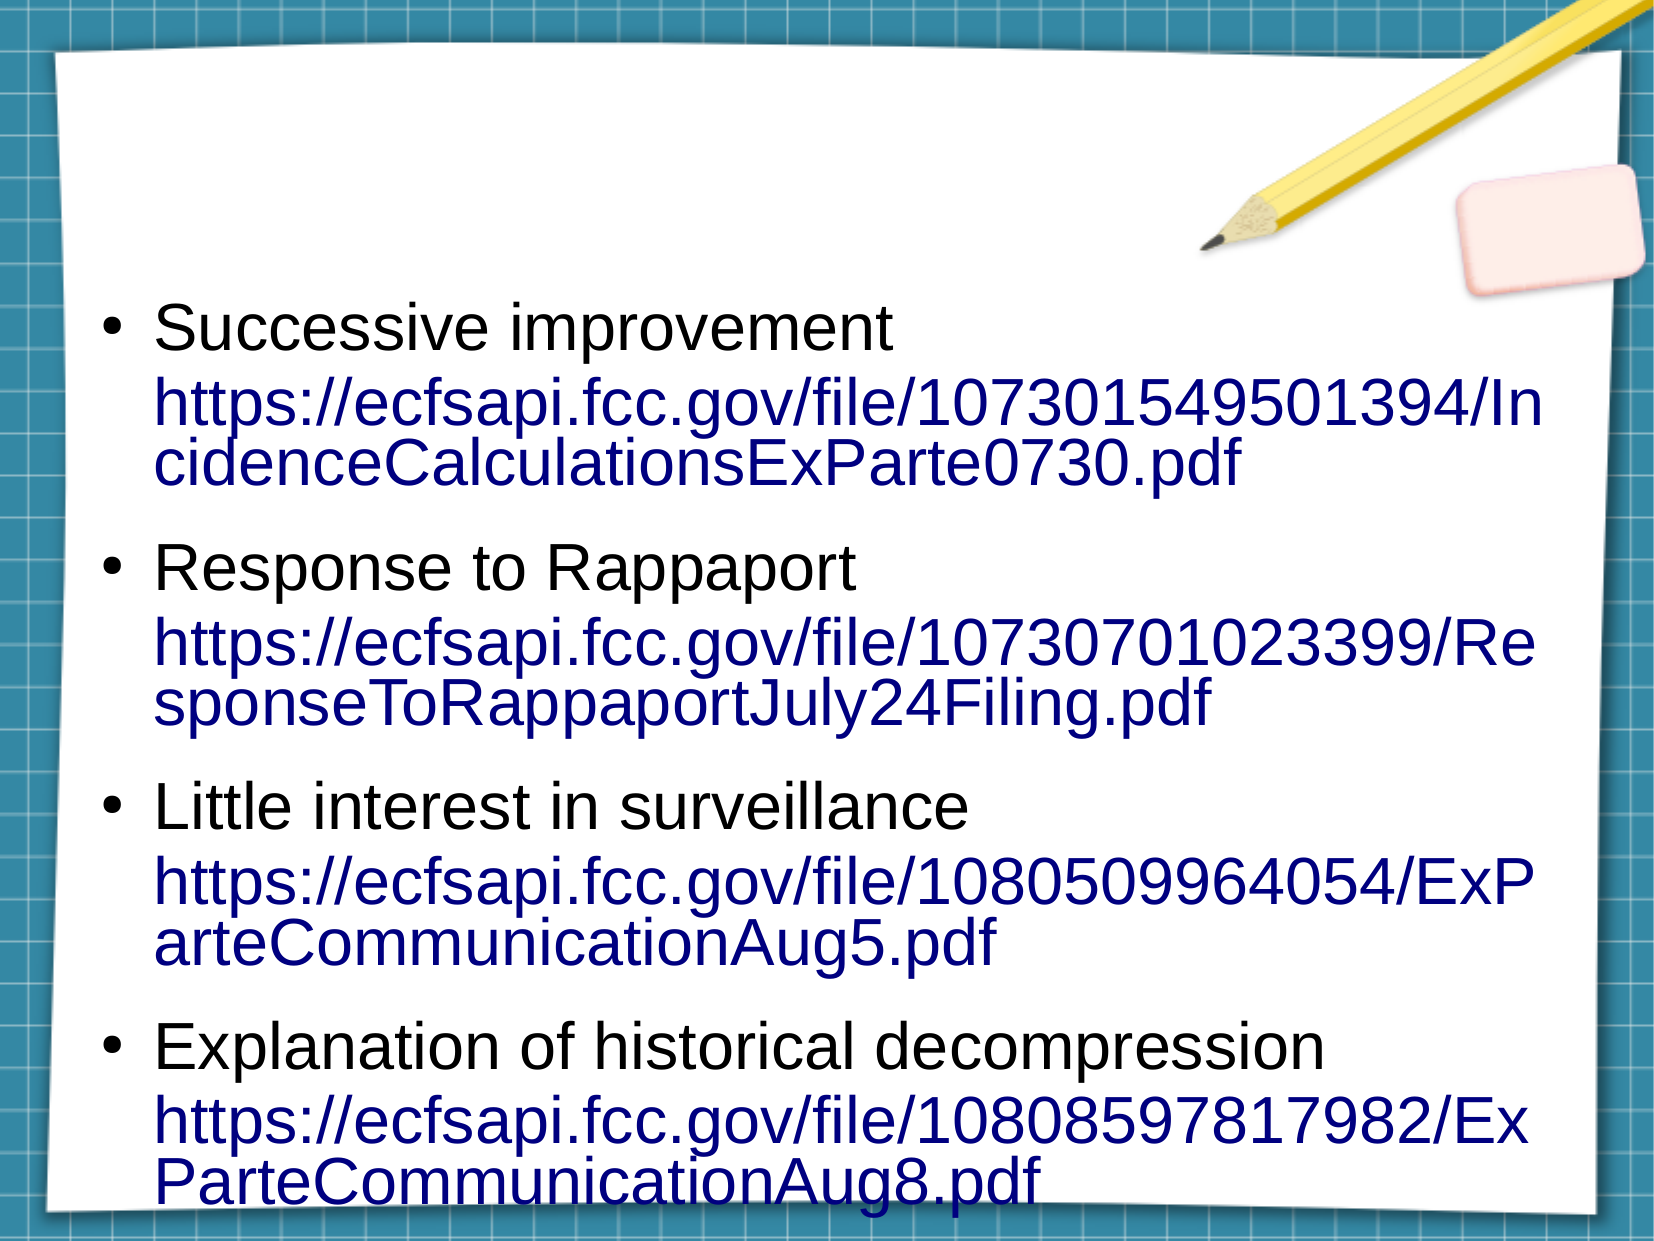

#
Successive improvement https://ecfsapi.fcc.gov/file/107301549501394/IncidenceCalculationsExParte0730.pdf
Response to Rappaport https://ecfsapi.fcc.gov/file/10730701023399/ResponseToRappaportJuly24Filing.pdf
Little interest in surveillance https://ecfsapi.fcc.gov/file/1080509964054/ExParteCommunicationAug5.pdf
Explanation of historical decompression https://ecfsapi.fcc.gov/file/10808597817982/ExParteCommunicationAug8.pdf